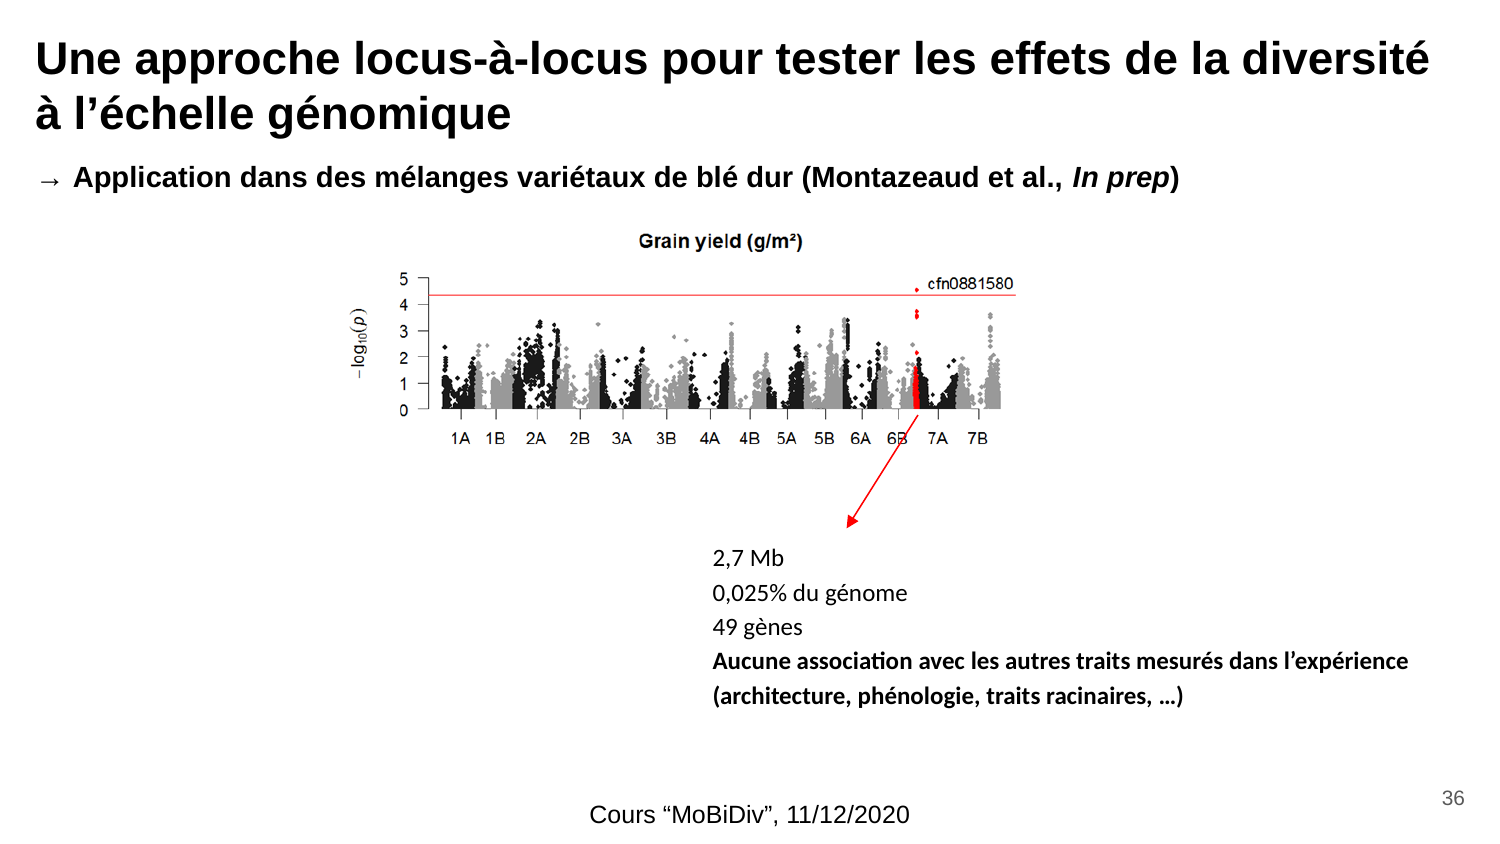

Une approche locus-à-locus pour tester les effets de la diversité à l’échelle génomique
# → Application dans des mélanges variétaux de blé dur (Montazeaud et al., In prep)
2,7 Mb
0,025% du génome
49 gènes
Aucune association avec les autres traits mesurés dans l’expérience (architecture, phénologie, traits racinaires, …)